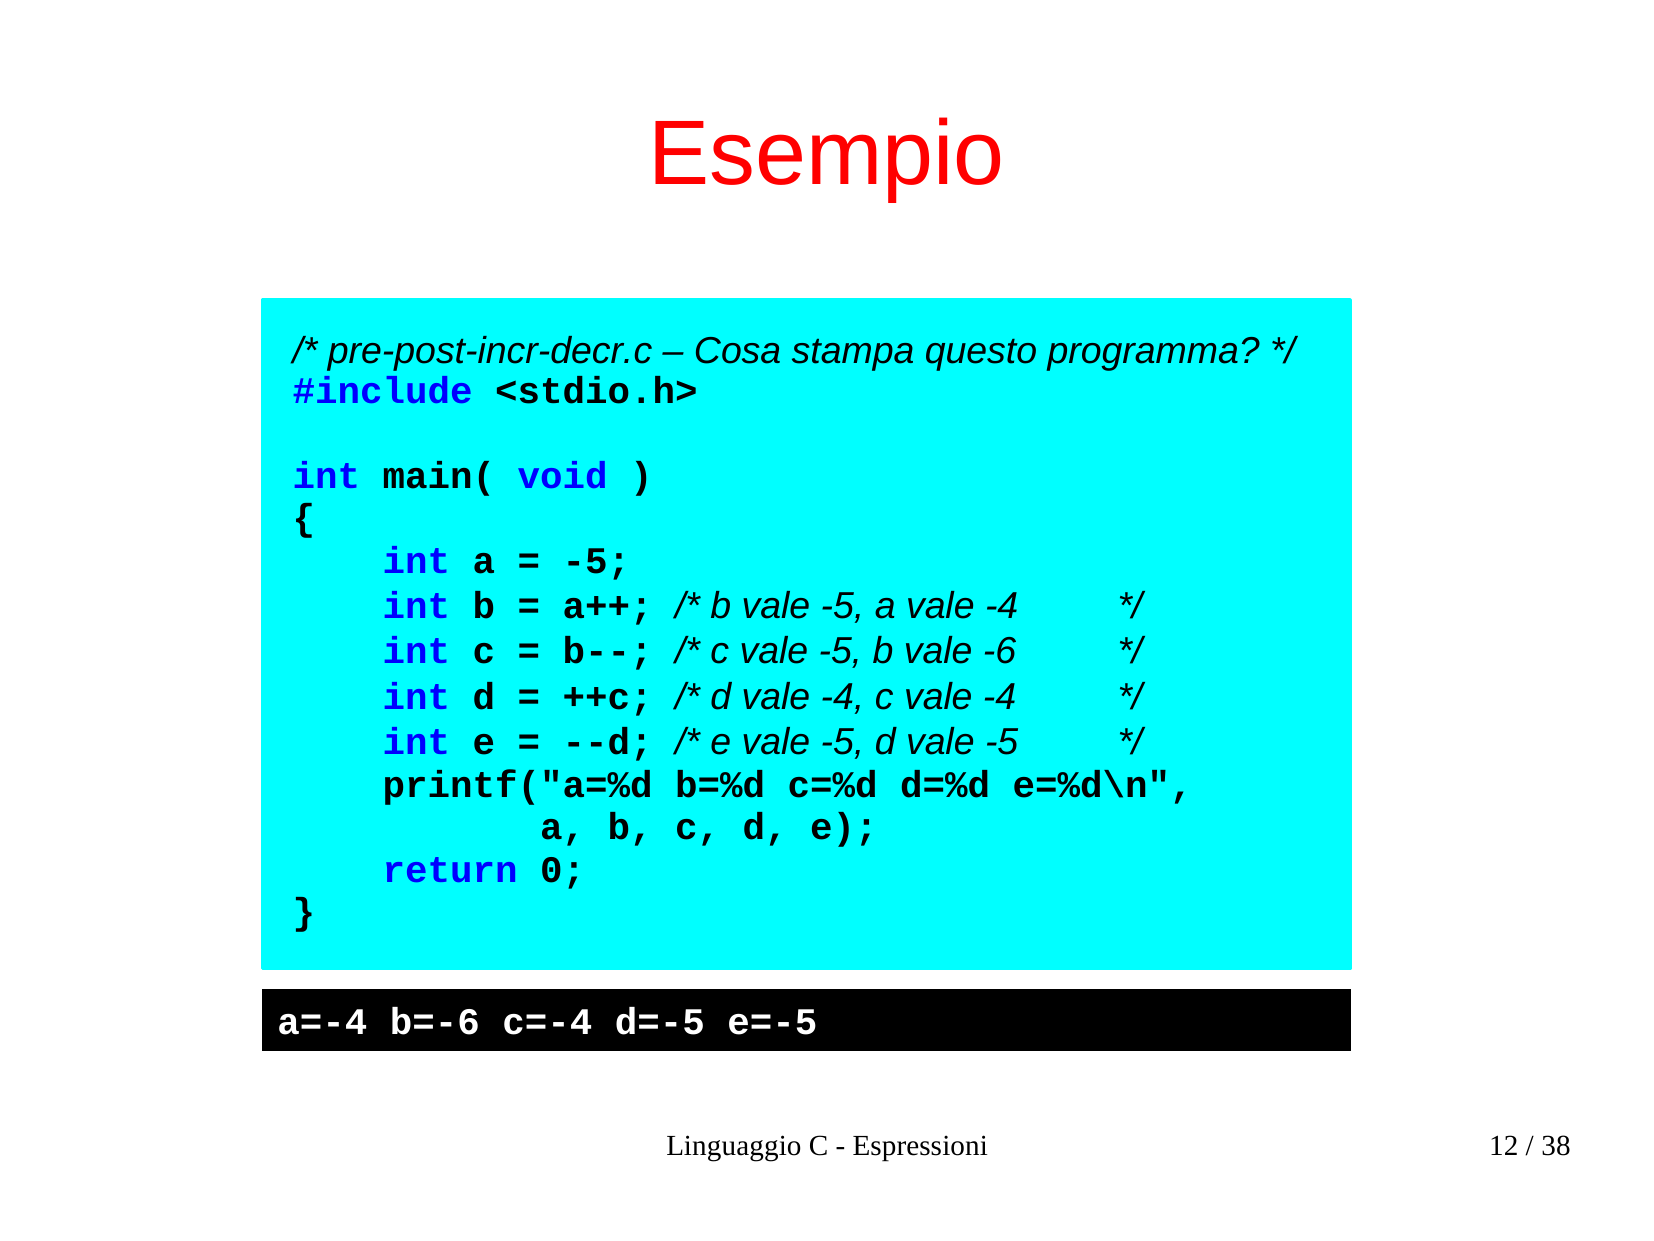

# Esempio
/* pre-post-incr-decr.c – Cosa stampa questo programma? */
#include <stdio.h>
int main( void )
{
 int a = -5;
 int b = a++; /* b vale -5, a vale -4 		*/
 int c = b--; /* c vale -5, b vale -6 		*/
 int d = ++c; /* d vale -4, c vale -4 		*/
 int e = --d; /* e vale -5, d vale -5 		*/
 printf("a=%d b=%d c=%d d=%d e=%d\n",
 a, b, c, d, e);
 return 0;
}
a=-4 b=-6 c=-4 d=-5 e=-5
Linguaggio C - Espressioni
12